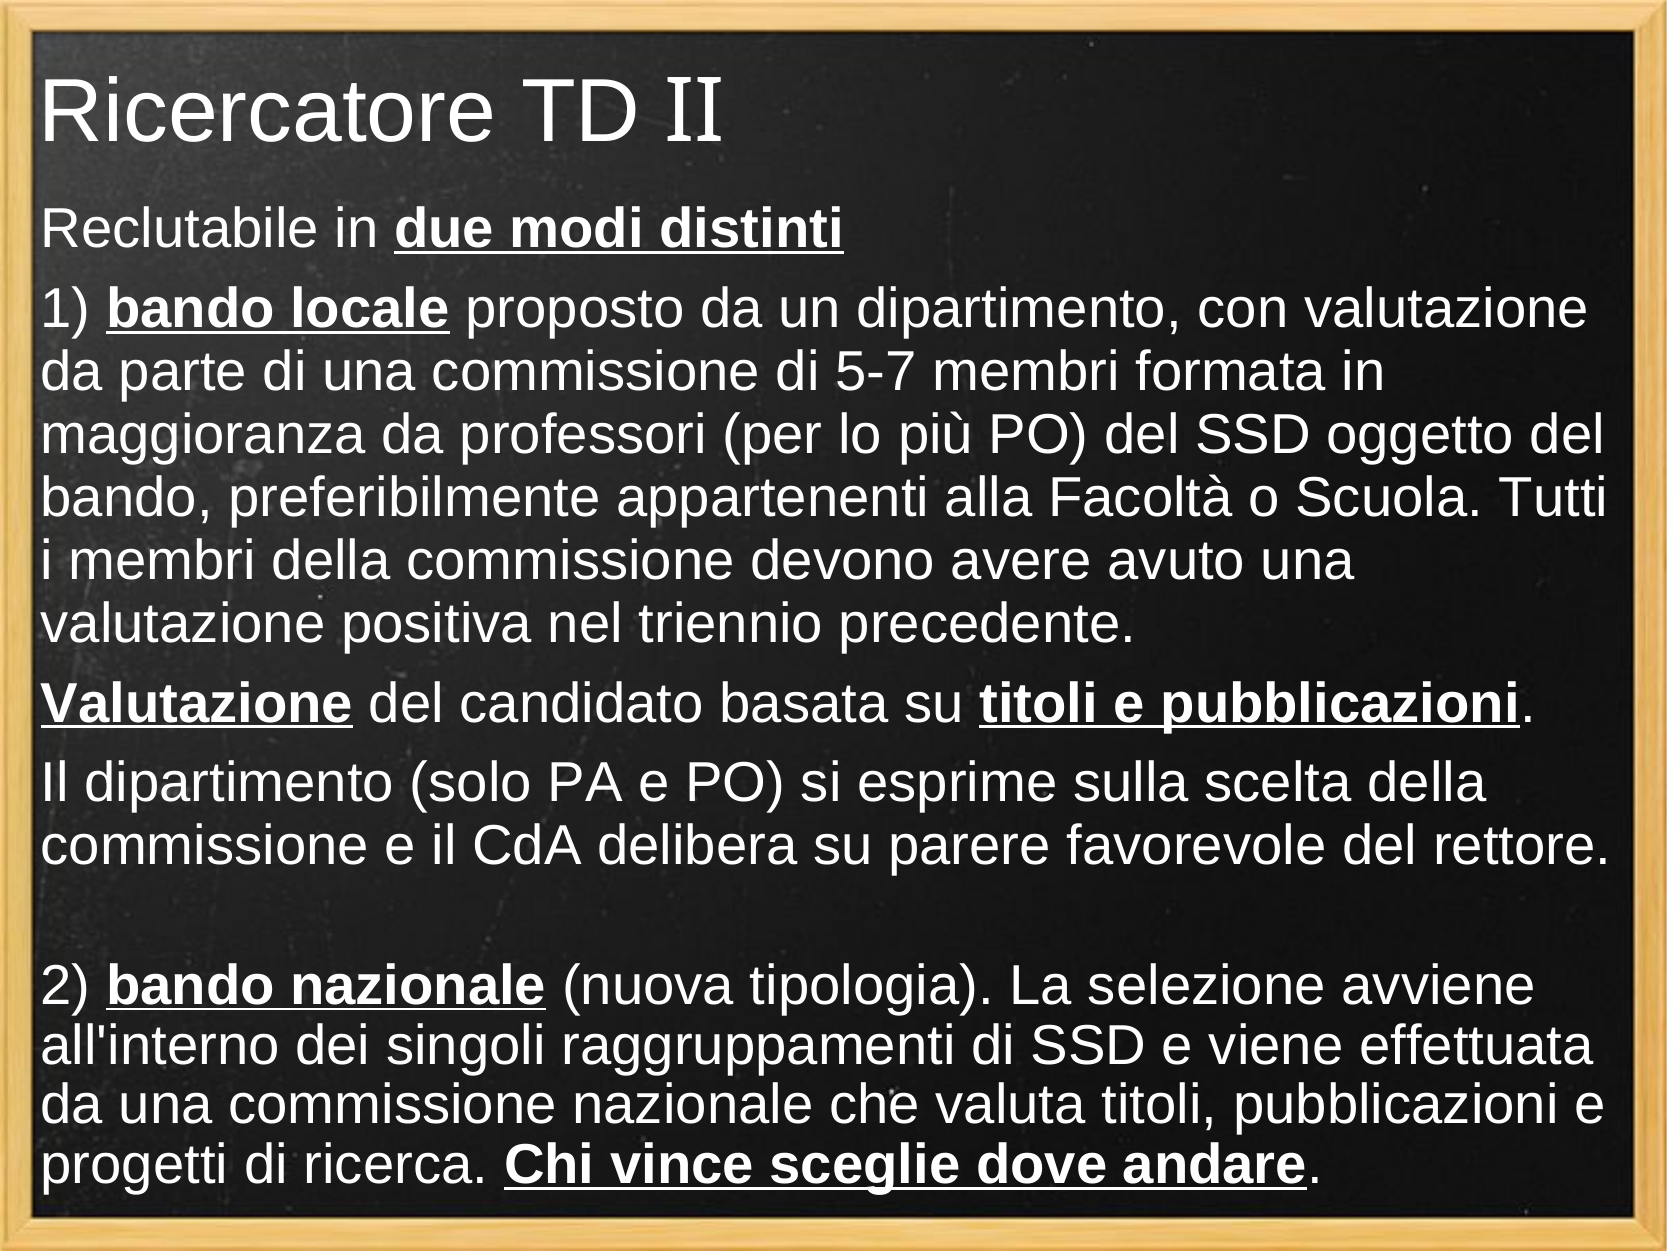

# Ricercatore TD II
Reclutabile in due modi distinti
1) bando locale proposto da un dipartimento, con valutazione da parte di una commissione di 5-7 membri formata in maggioranza da professori (per lo più PO) del SSD oggetto del bando, preferibilmente appartenenti alla Facoltà o Scuola. Tutti i membri della commissione devono avere avuto una valutazione positiva nel triennio precedente.
Valutazione del candidato basata su titoli e pubblicazioni.
Il dipartimento (solo PA e PO) si esprime sulla scelta della commissione e il CdA delibera su parere favorevole del rettore.
2) bando nazionale (nuova tipologia). La selezione avviene all'interno dei singoli raggruppamenti di SSD e viene effettuata da una commissione nazionale che valuta titoli, pubblicazioni e progetti di ricerca. Chi vince sceglie dove andare.